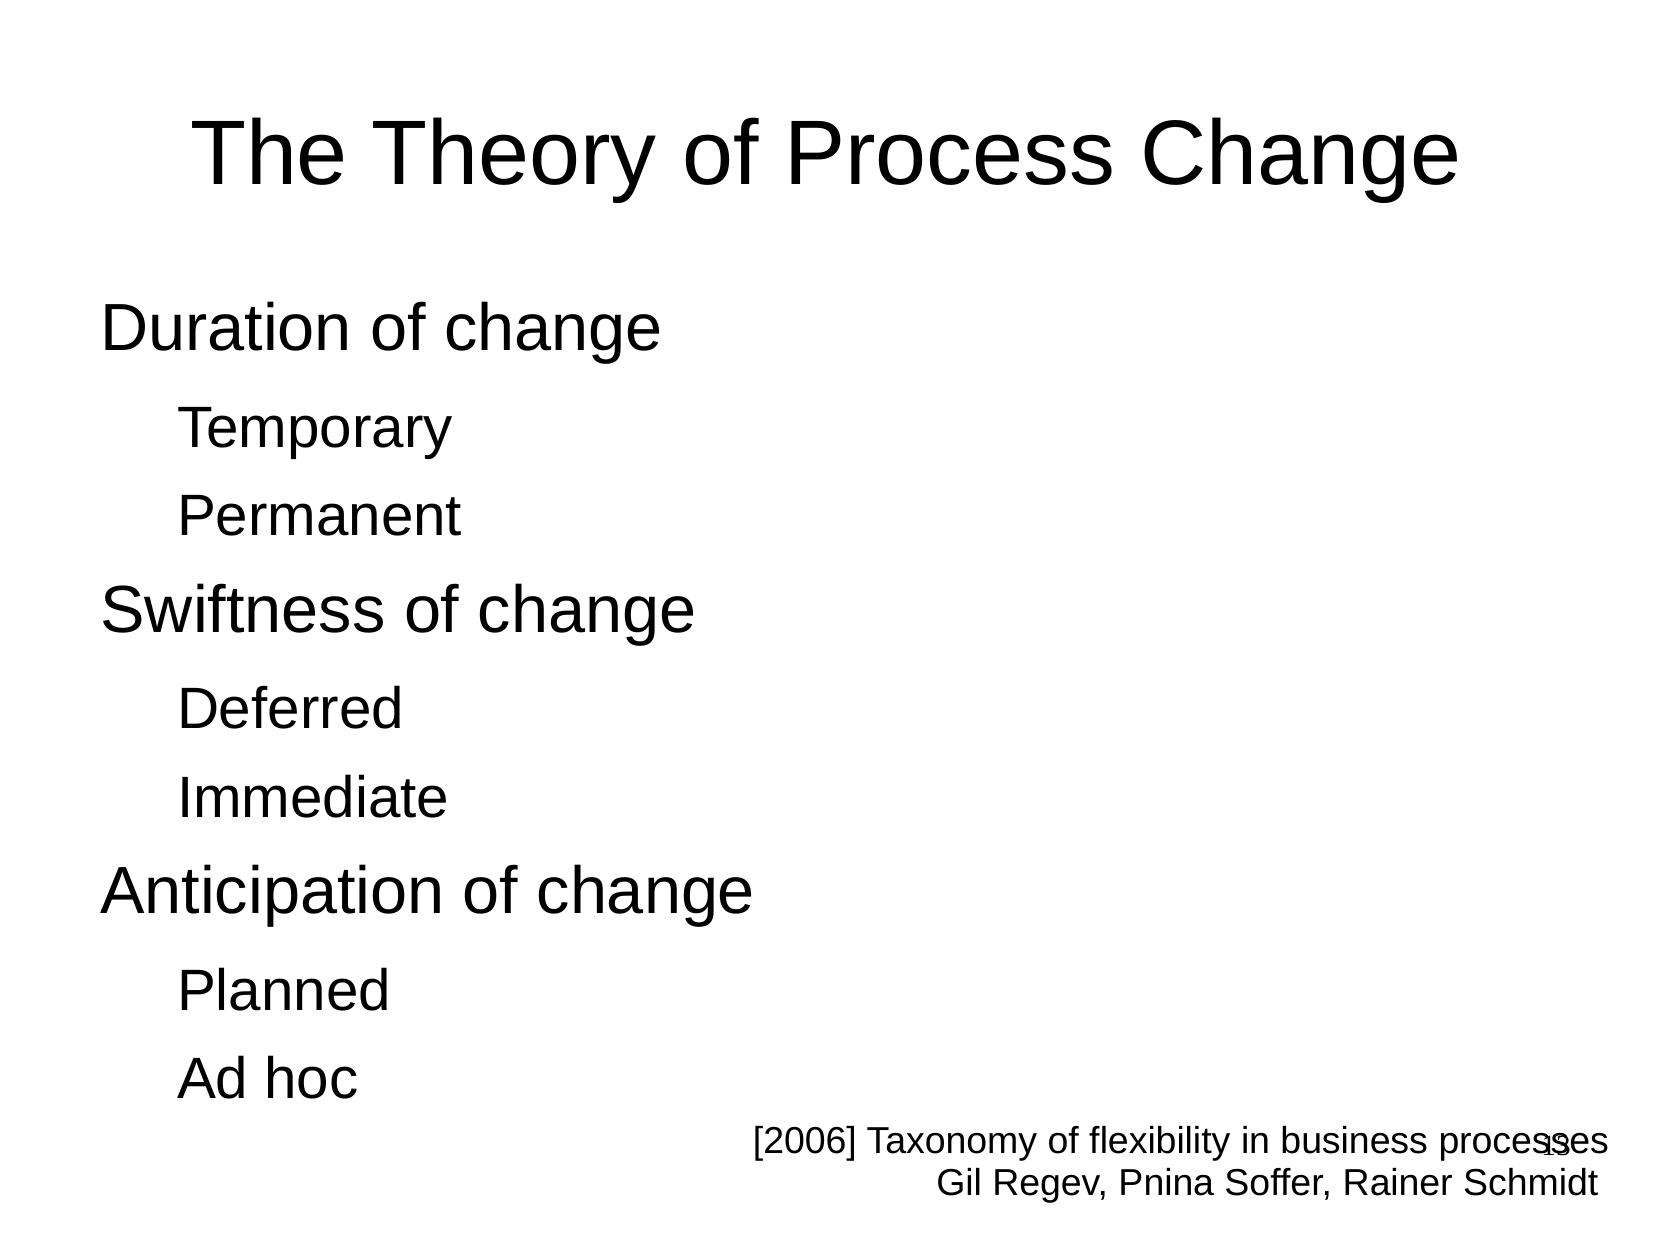

# The Theory of Process Change
Duration of change
Temporary
Permanent
Swiftness of change
Deferred
Immediate
Anticipation of change
Planned
Ad hoc
[2006] Taxonomy of flexibility in business processes
Gil Regev, Pnina Soffer, Rainer Schmidt
13